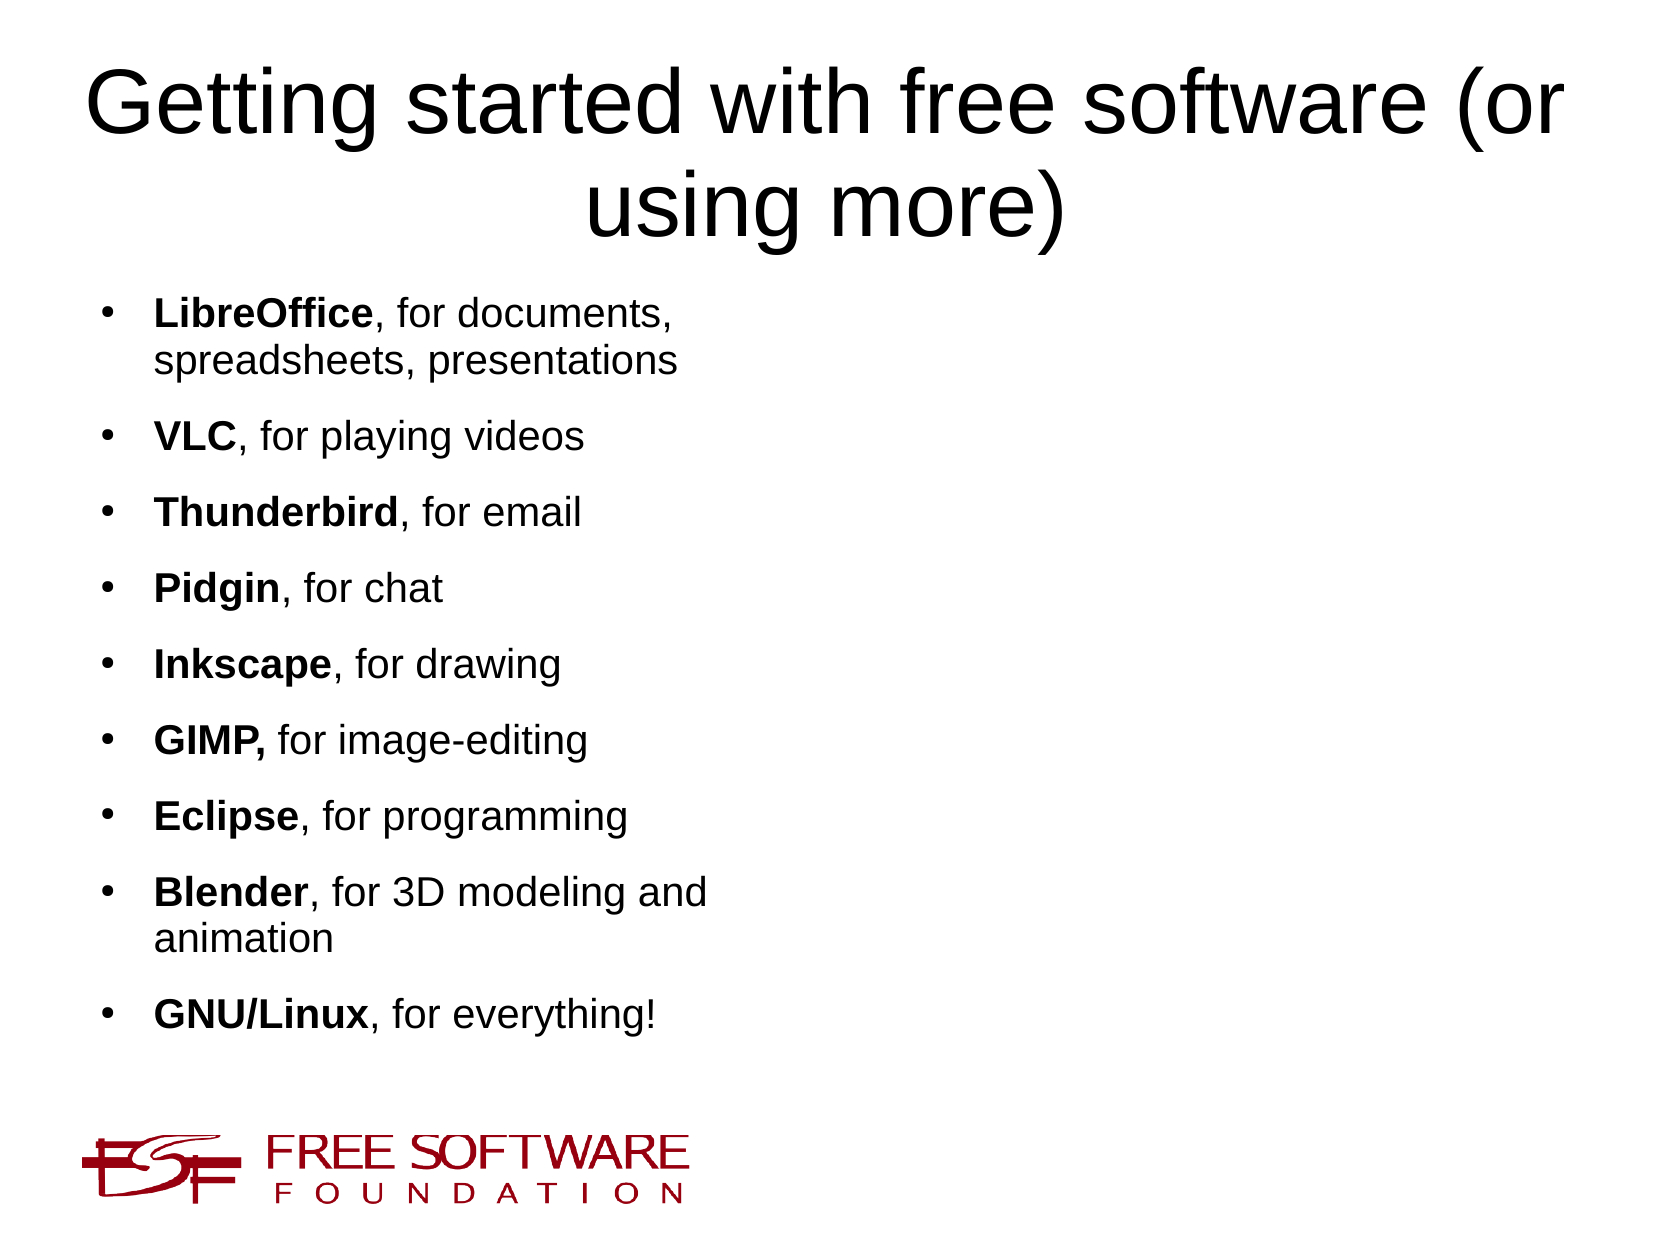

# Getting started with free software (or using more)
LibreOffice, for documents, spreadsheets, presentations
VLC, for playing videos
Thunderbird, for email
Pidgin, for chat
Inkscape, for drawing
GIMP, for image-editing
Eclipse, for programming
Blender, for 3D modeling and animation
GNU/Linux, for everything!